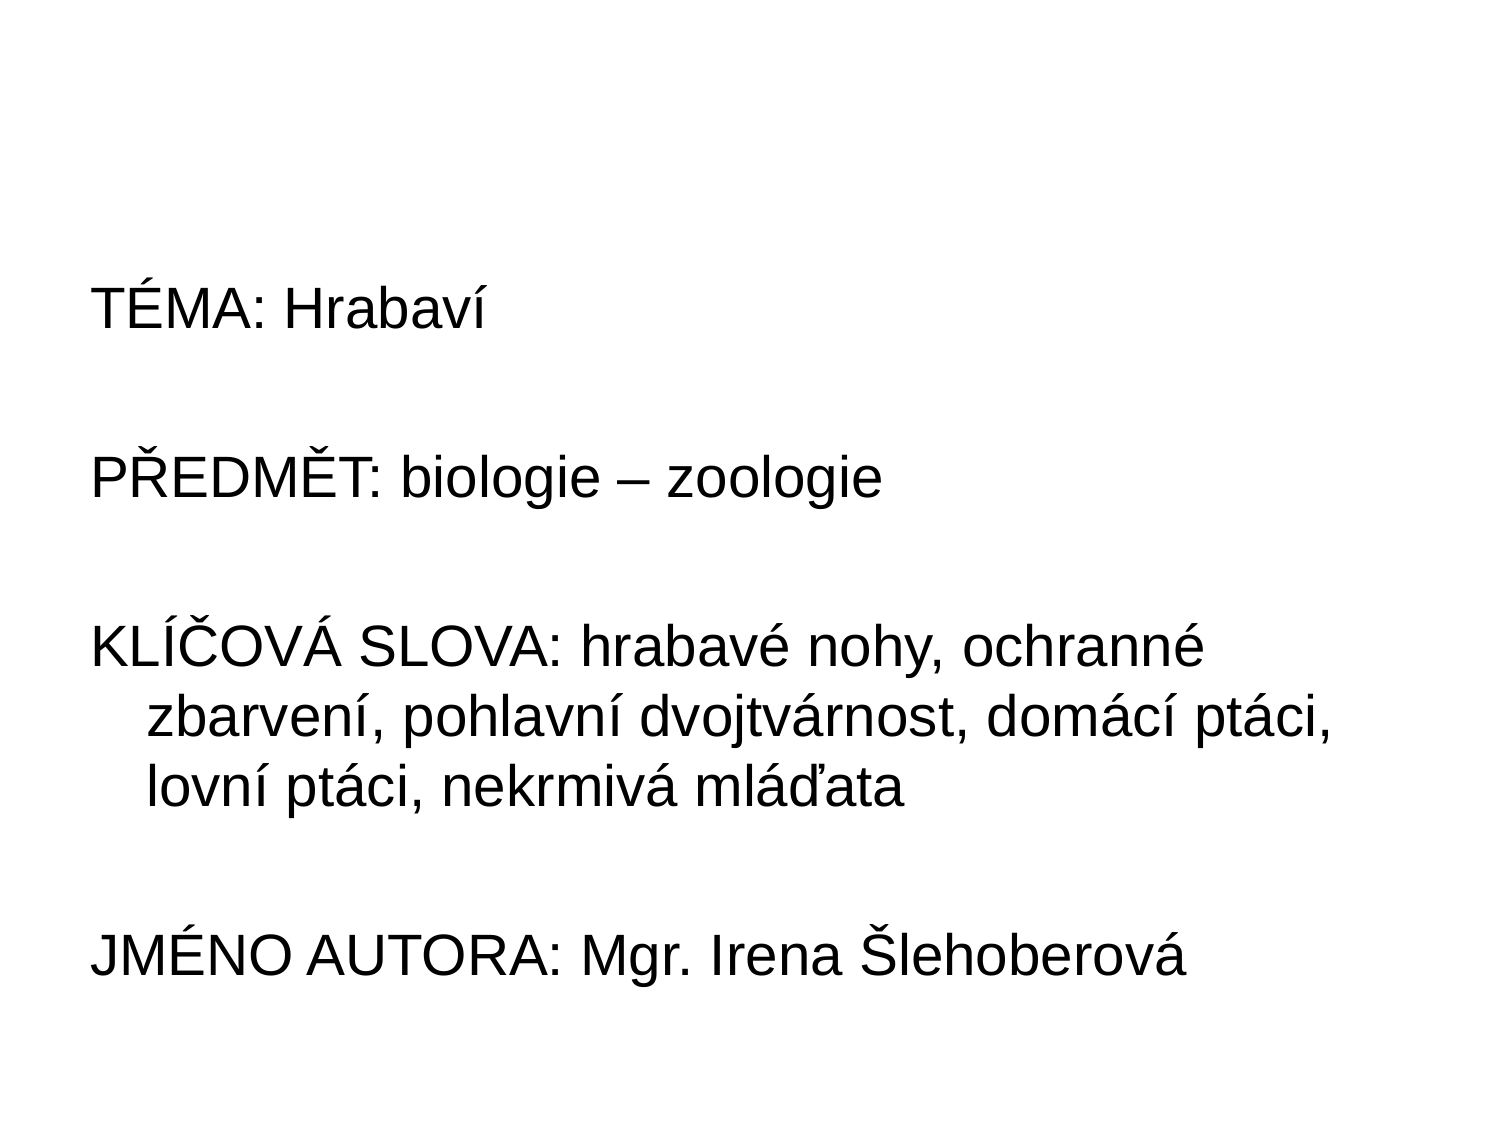

# TÉMA: Hrabaví
PŘEDMĚT: biologie – zoologie
KLÍČOVÁ SLOVA: hrabavé nohy, ochranné zbarvení, pohlavní dvojtvárnost, domácí ptáci, lovní ptáci, nekrmivá mláďata
JMÉNO AUTORA: Mgr. Irena Šlehoberová